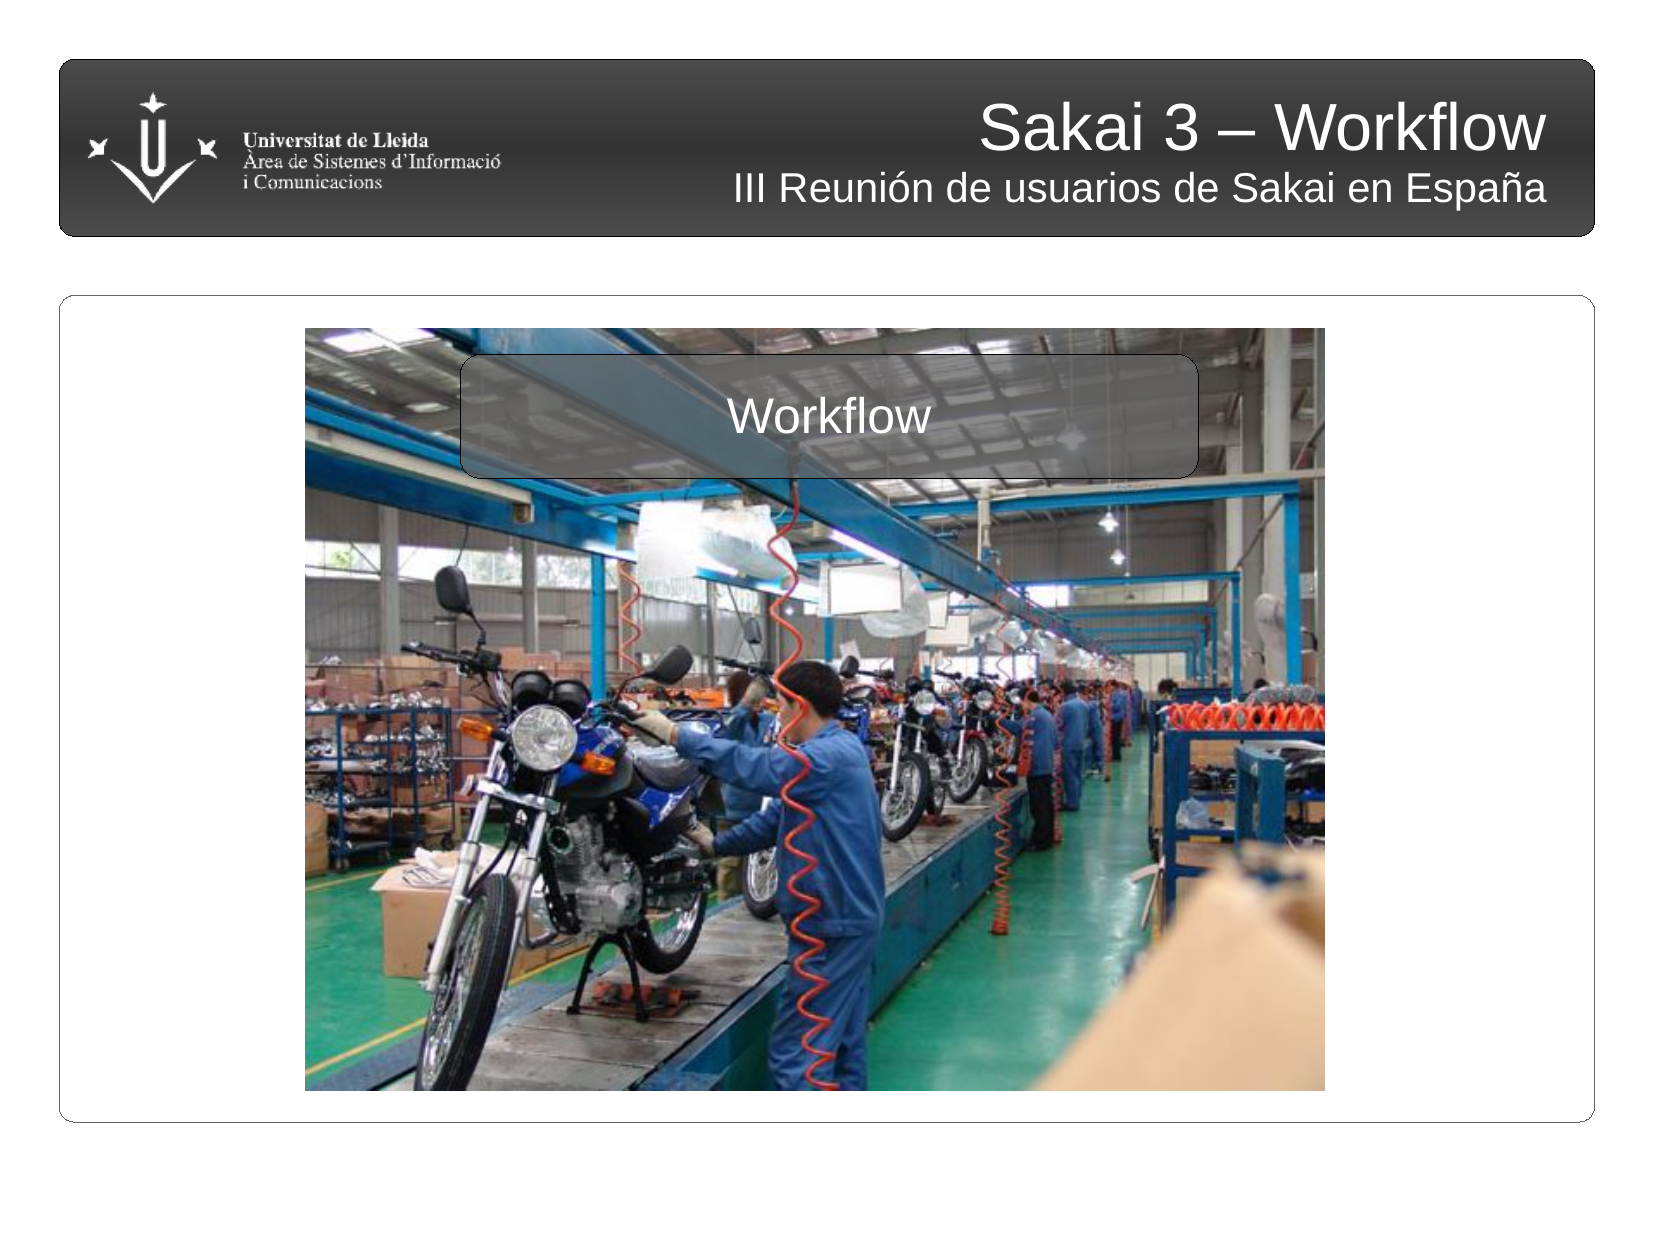

# Sakai 3 – Workflow III Reunión de usuarios de Sakai en España
Workflow